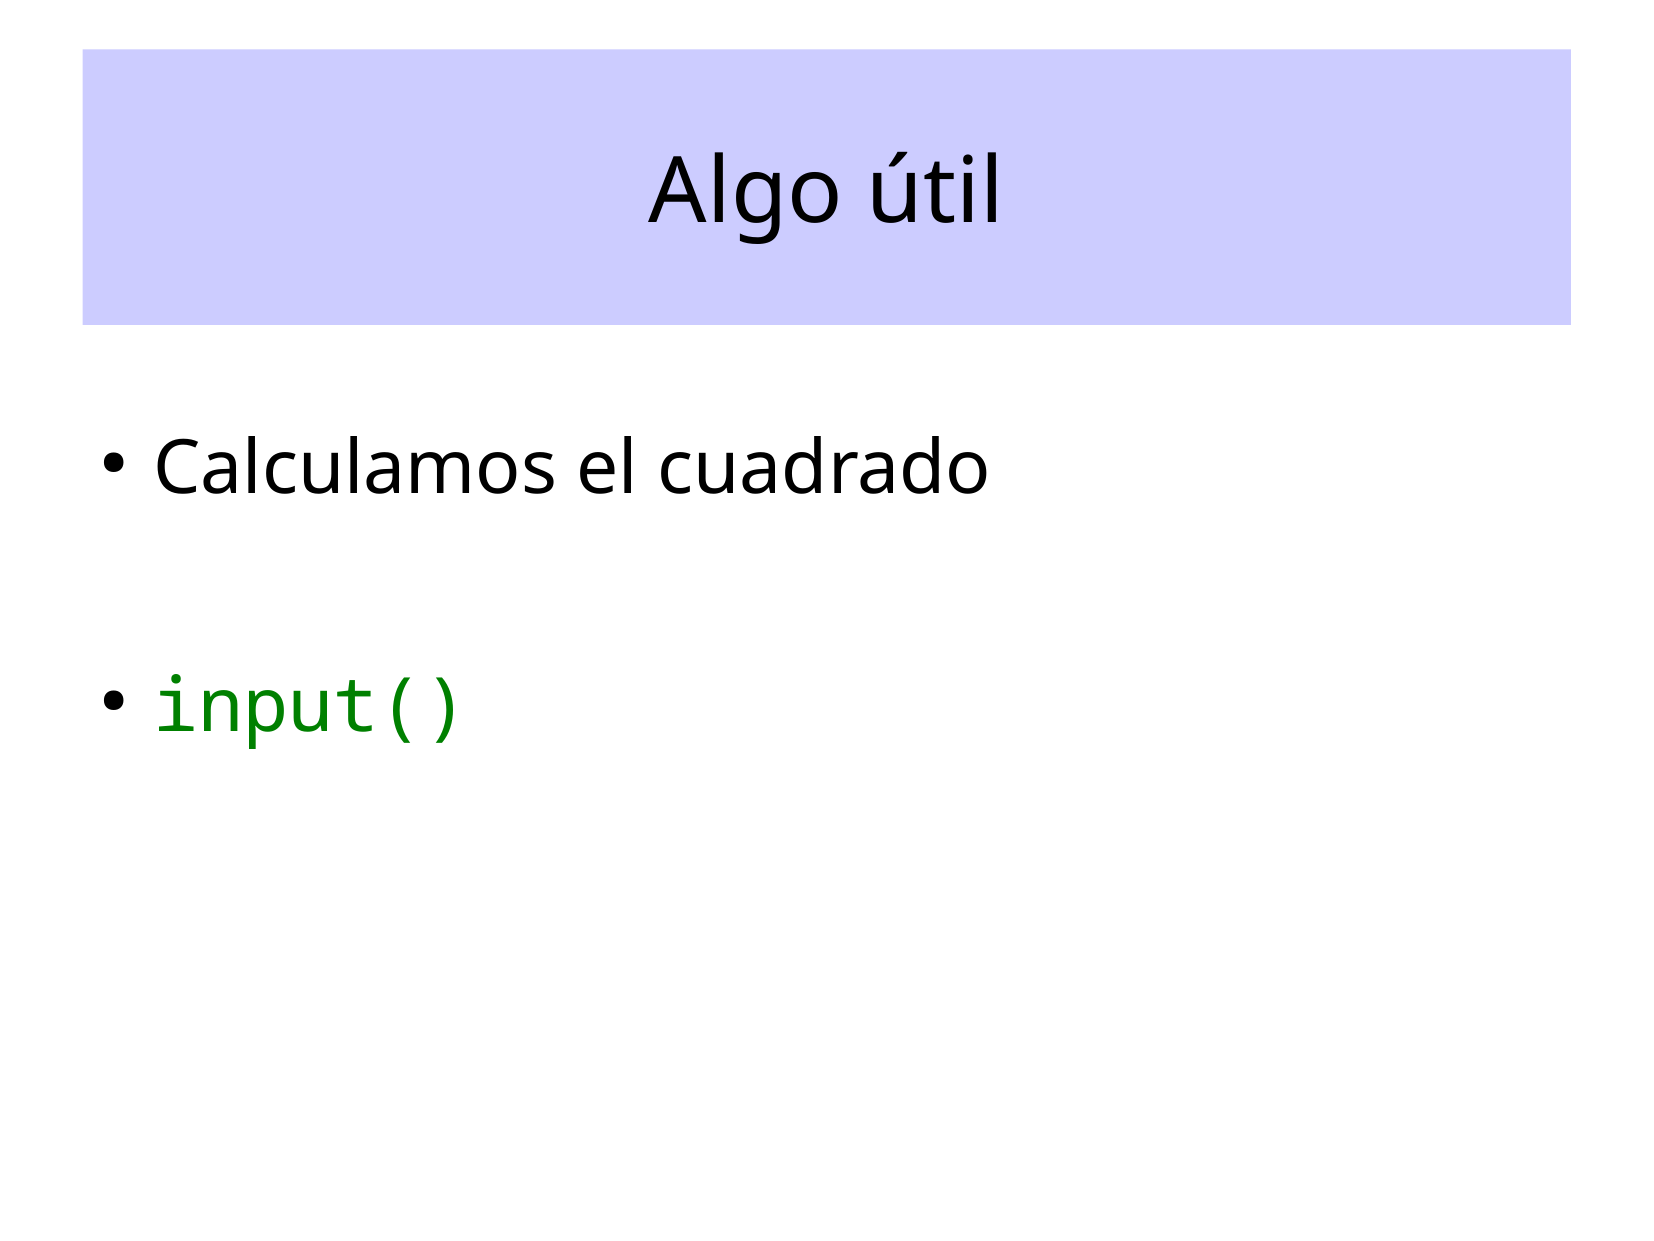

# Algo útil
Calculamos el cuadrado
input()